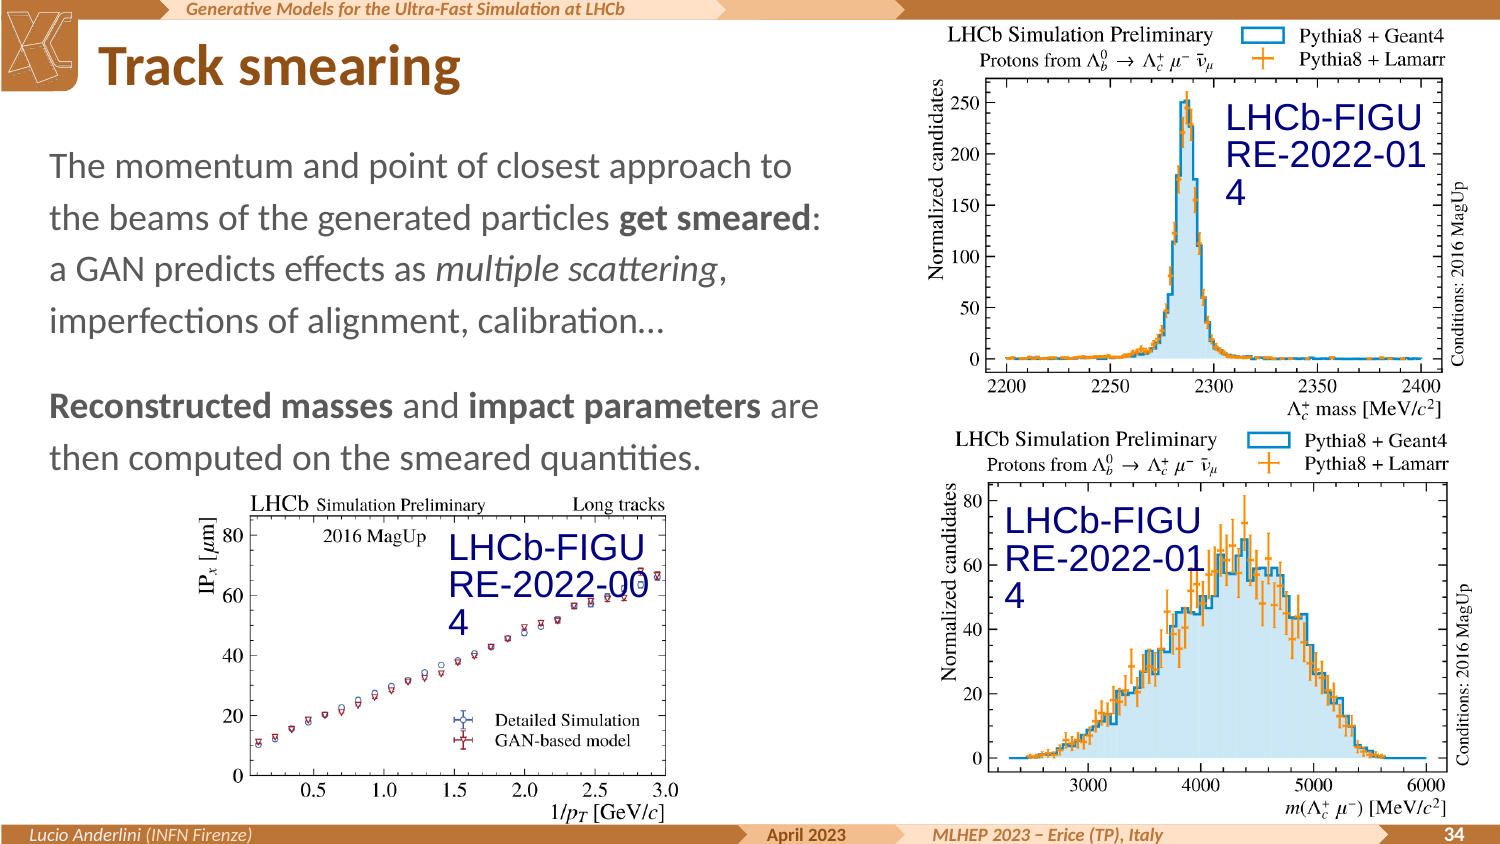

# Track smearing
LHCb-FIGURE-2022-014
The momentum and point of closest approach to the beams of the generated particles get smeared: a GAN predicts effects as multiple scattering, imperfections of alignment, calibration…
Reconstructed masses and impact parameters are then computed on the smeared quantities.
LHCb-FIGURE-2022-014
LHCb-FIGURE-2022-004